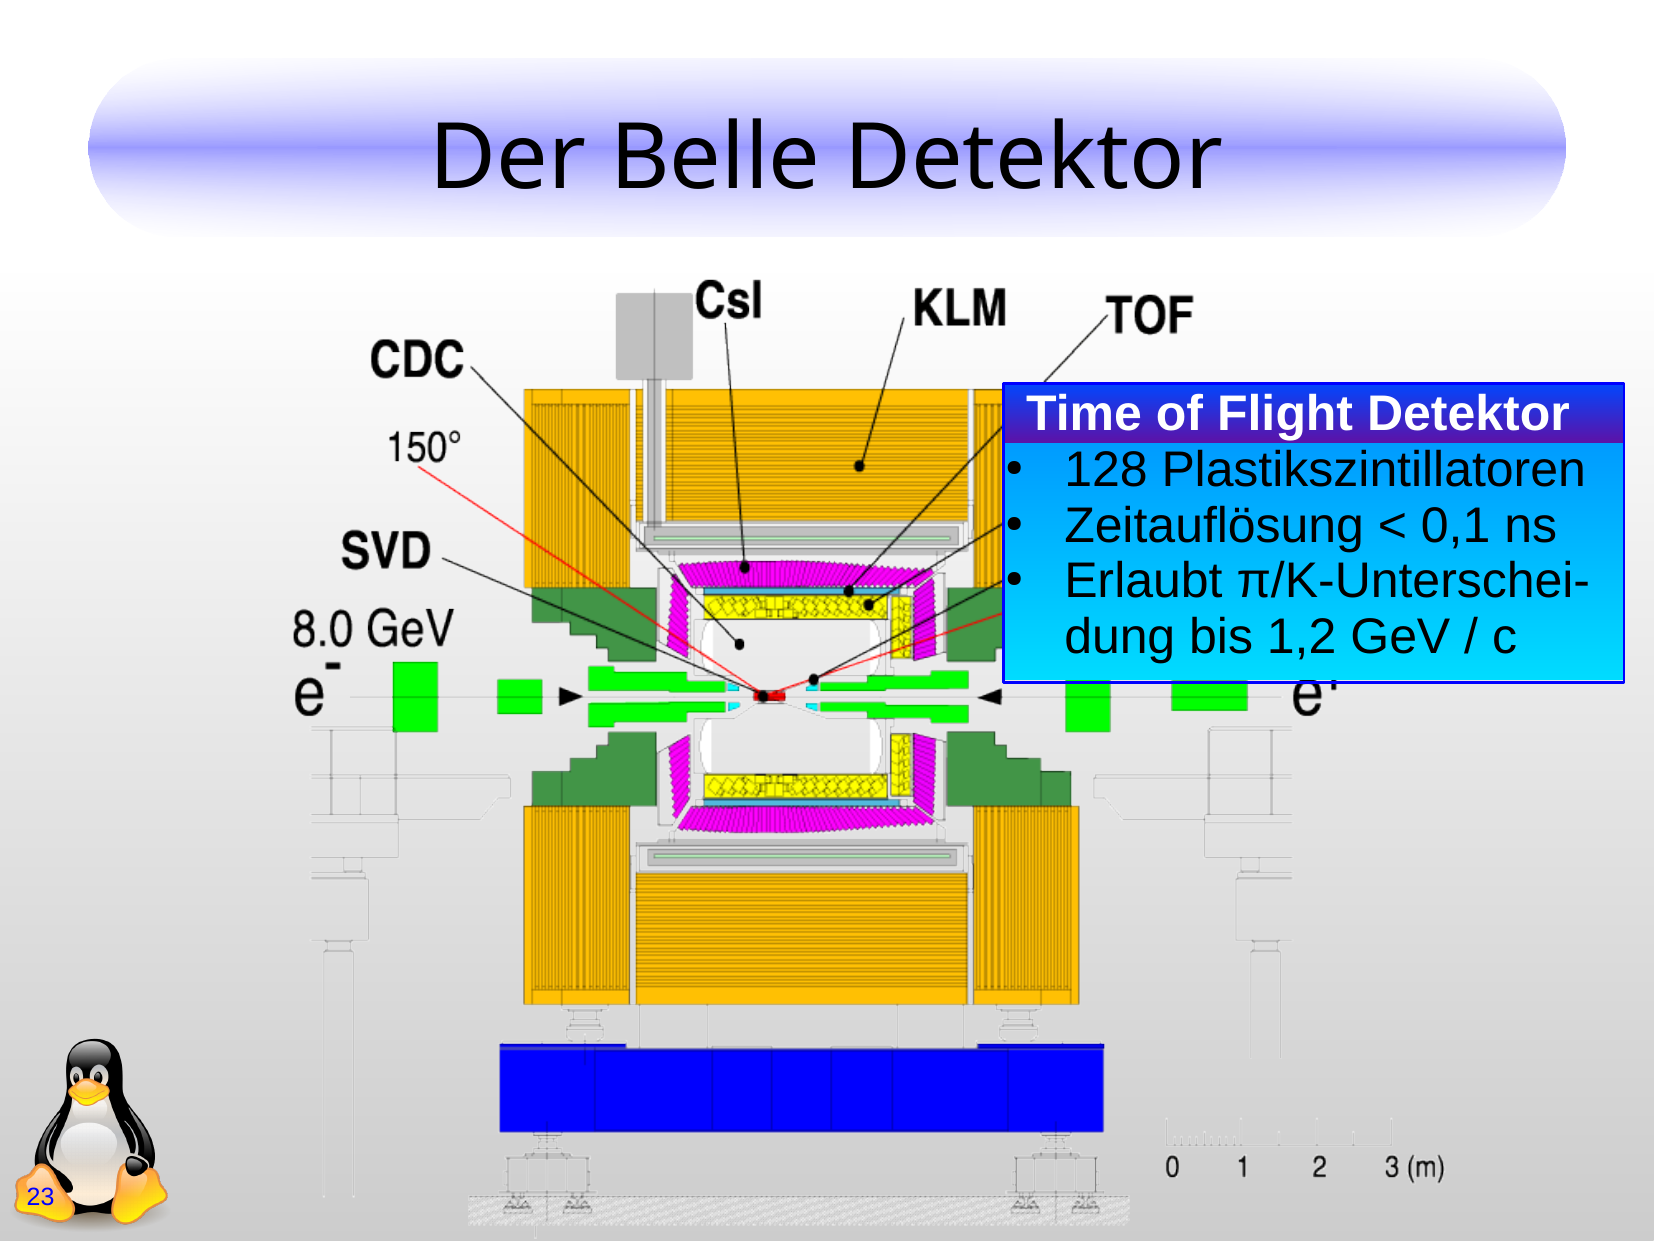

# Der Belle Detektor
Time of Flight Detektor
128 Plastikszintillatoren
Zeitauflösung < 0,1 ns
Erlaubt π/K-Unterschei-dung bis 1,2 GeV / c